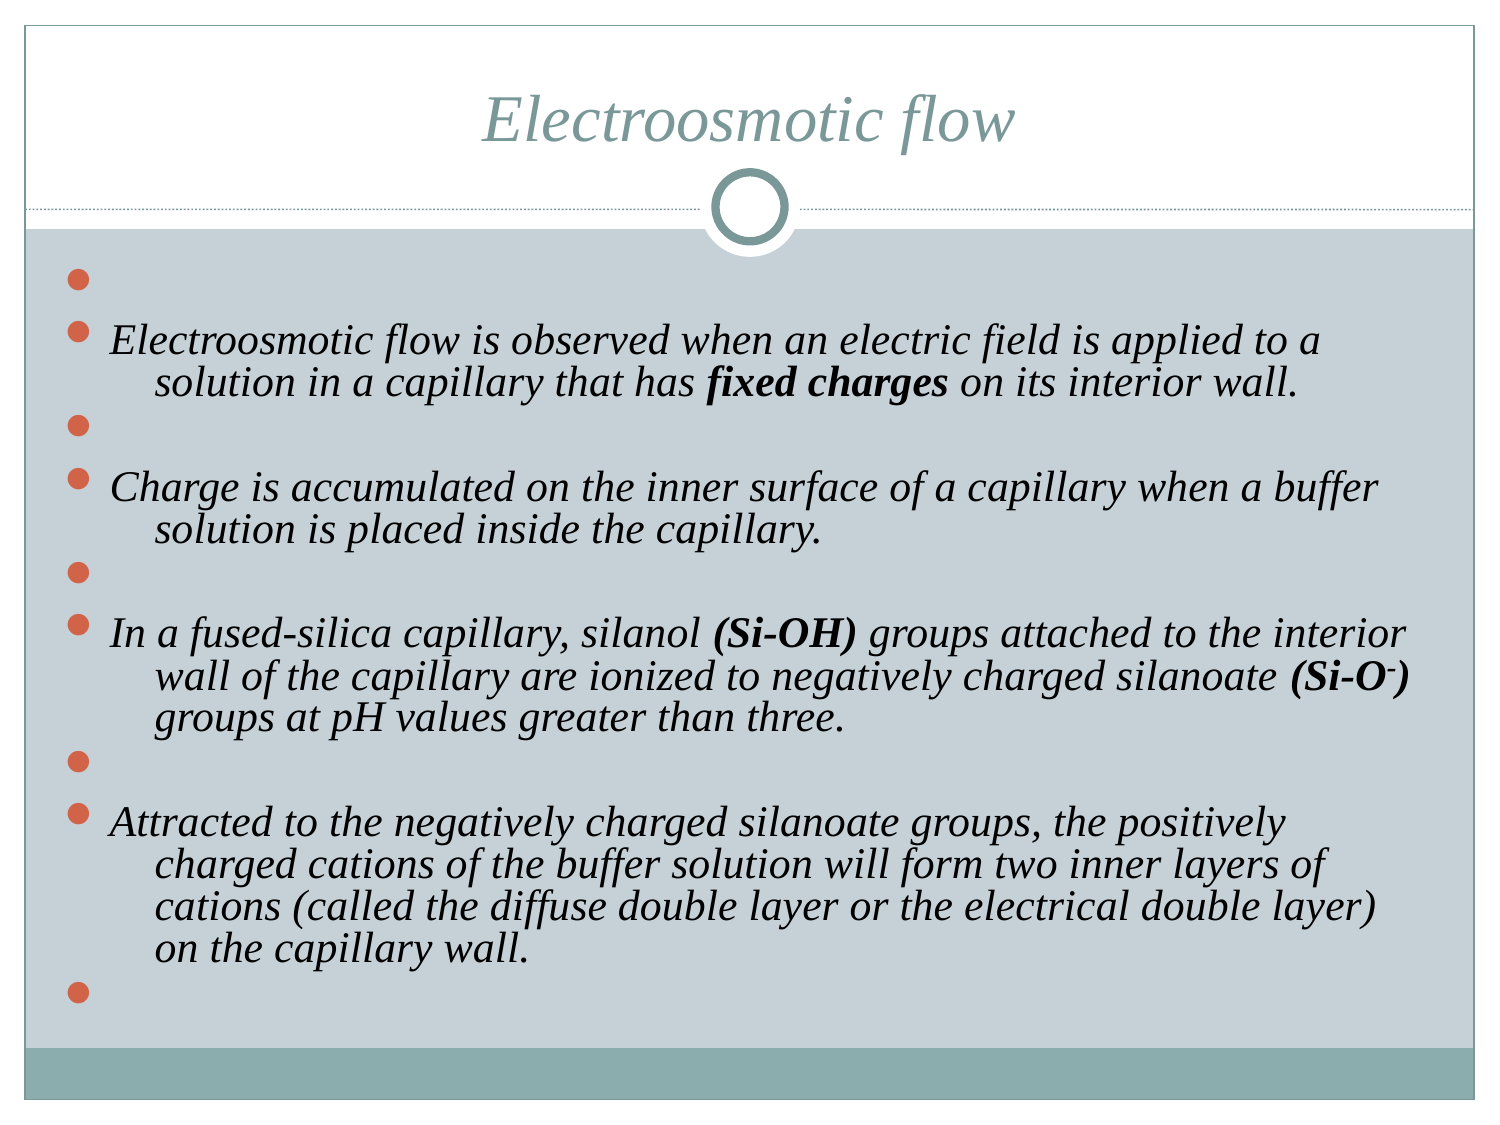

# Electroosmotic flow
Electroosmotic flow is observed when an electric field is applied to a solution in a capillary that has fixed charges on its interior wall.
Charge is accumulated on the inner surface of a capillary when a buffer solution is placed inside the capillary.
In a fused-silica capillary, silanol (Si-OH) groups attached to the interior wall of the capillary are ionized to negatively charged silanoate (Si-O-) groups at pH values greater than three.
Attracted to the negatively charged silanoate groups, the positively charged cations of the buffer solution will form two inner layers of cations (called the diffuse double layer or the electrical double layer) on the capillary wall.